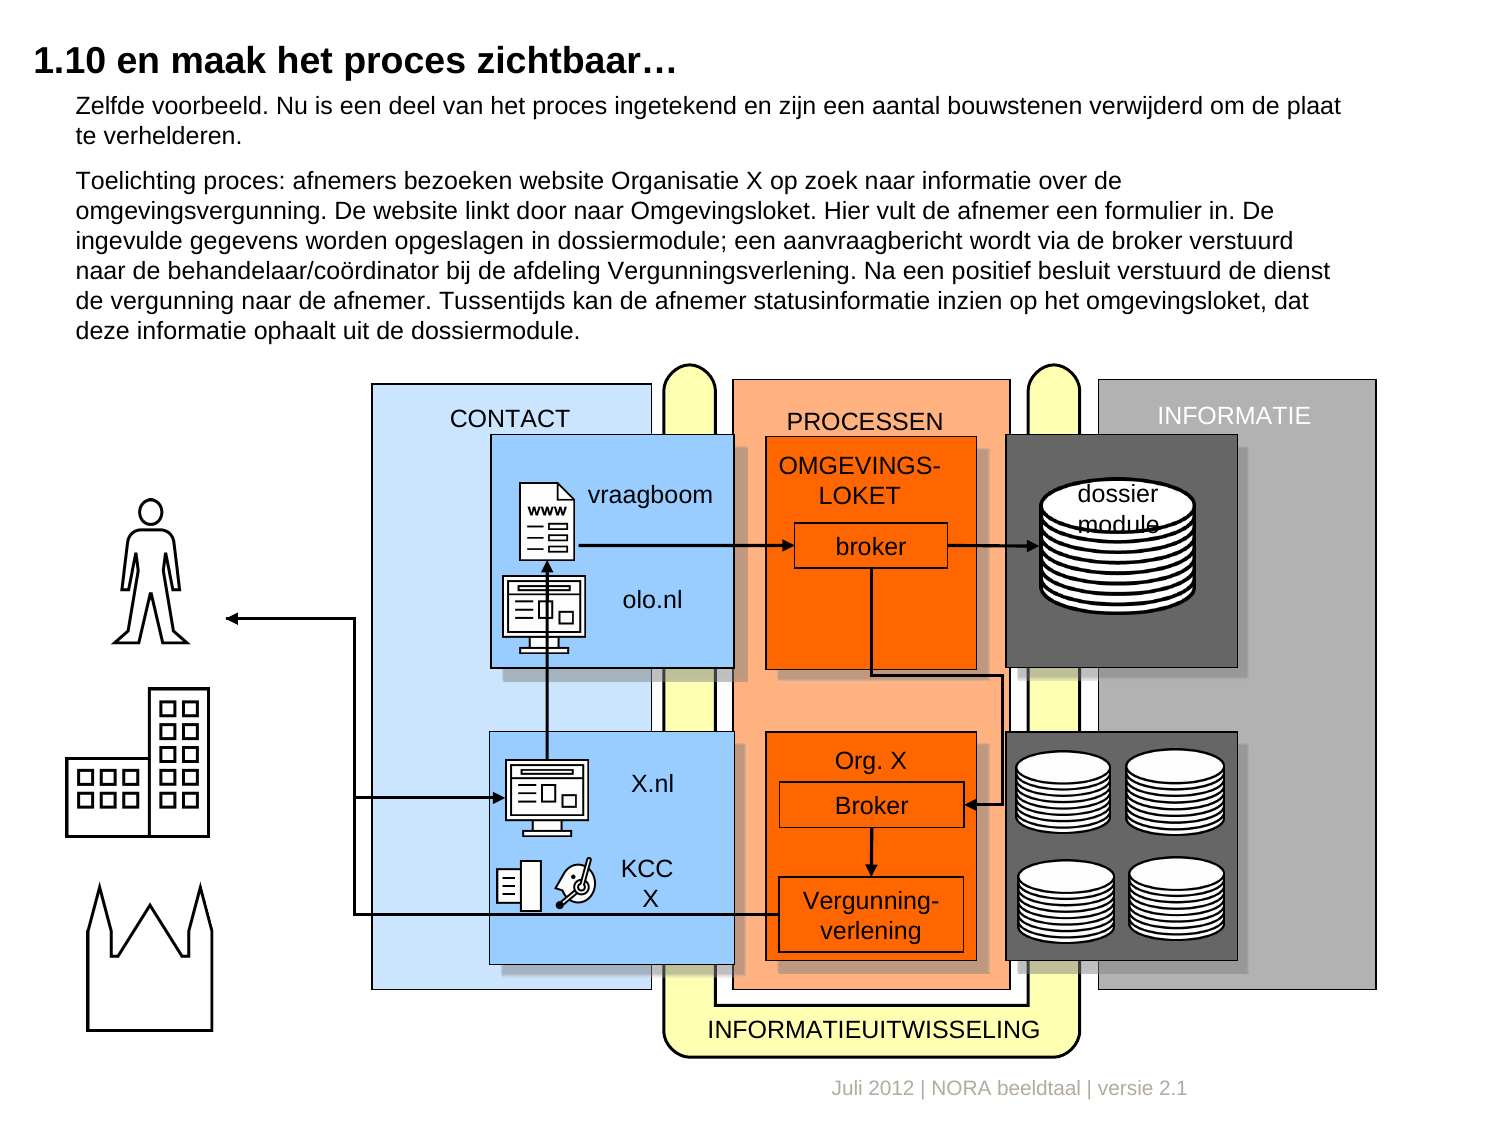

1.10 en maak het proces zichtbaar…
Zelfde voorbeeld. Nu is een deel van het proces ingetekend en zijn een aantal bouwstenen verwijderd om de plaat te verhelderen.
Toelichting proces: afnemers bezoeken website Organisatie X op zoek naar informatie over de omgevingsvergunning. De website linkt door naar Omgevingsloket. Hier vult de afnemer een formulier in. De ingevulde gegevens worden opgeslagen in dossiermodule; een aanvraagbericht wordt via de broker verstuurd naar de behandelaar/coördinator bij de afdeling Vergunningsverlening. Na een positief besluit verstuurd de dienst de vergunning naar de afnemer. Tussentijds kan de afnemer statusinformatie inzien op het omgevingsloket, dat deze informatie ophaalt uit de dossiermodule.
INFORMATIE
CONTACT
PROCESSEN
OMGEVINGS-LOKET
dossier
module
vraagboom
broker
olo.nl
Org. X
X.nl
Broker
KCC
X
Vergunning-verlening
INFORMATIEUITWISSELING